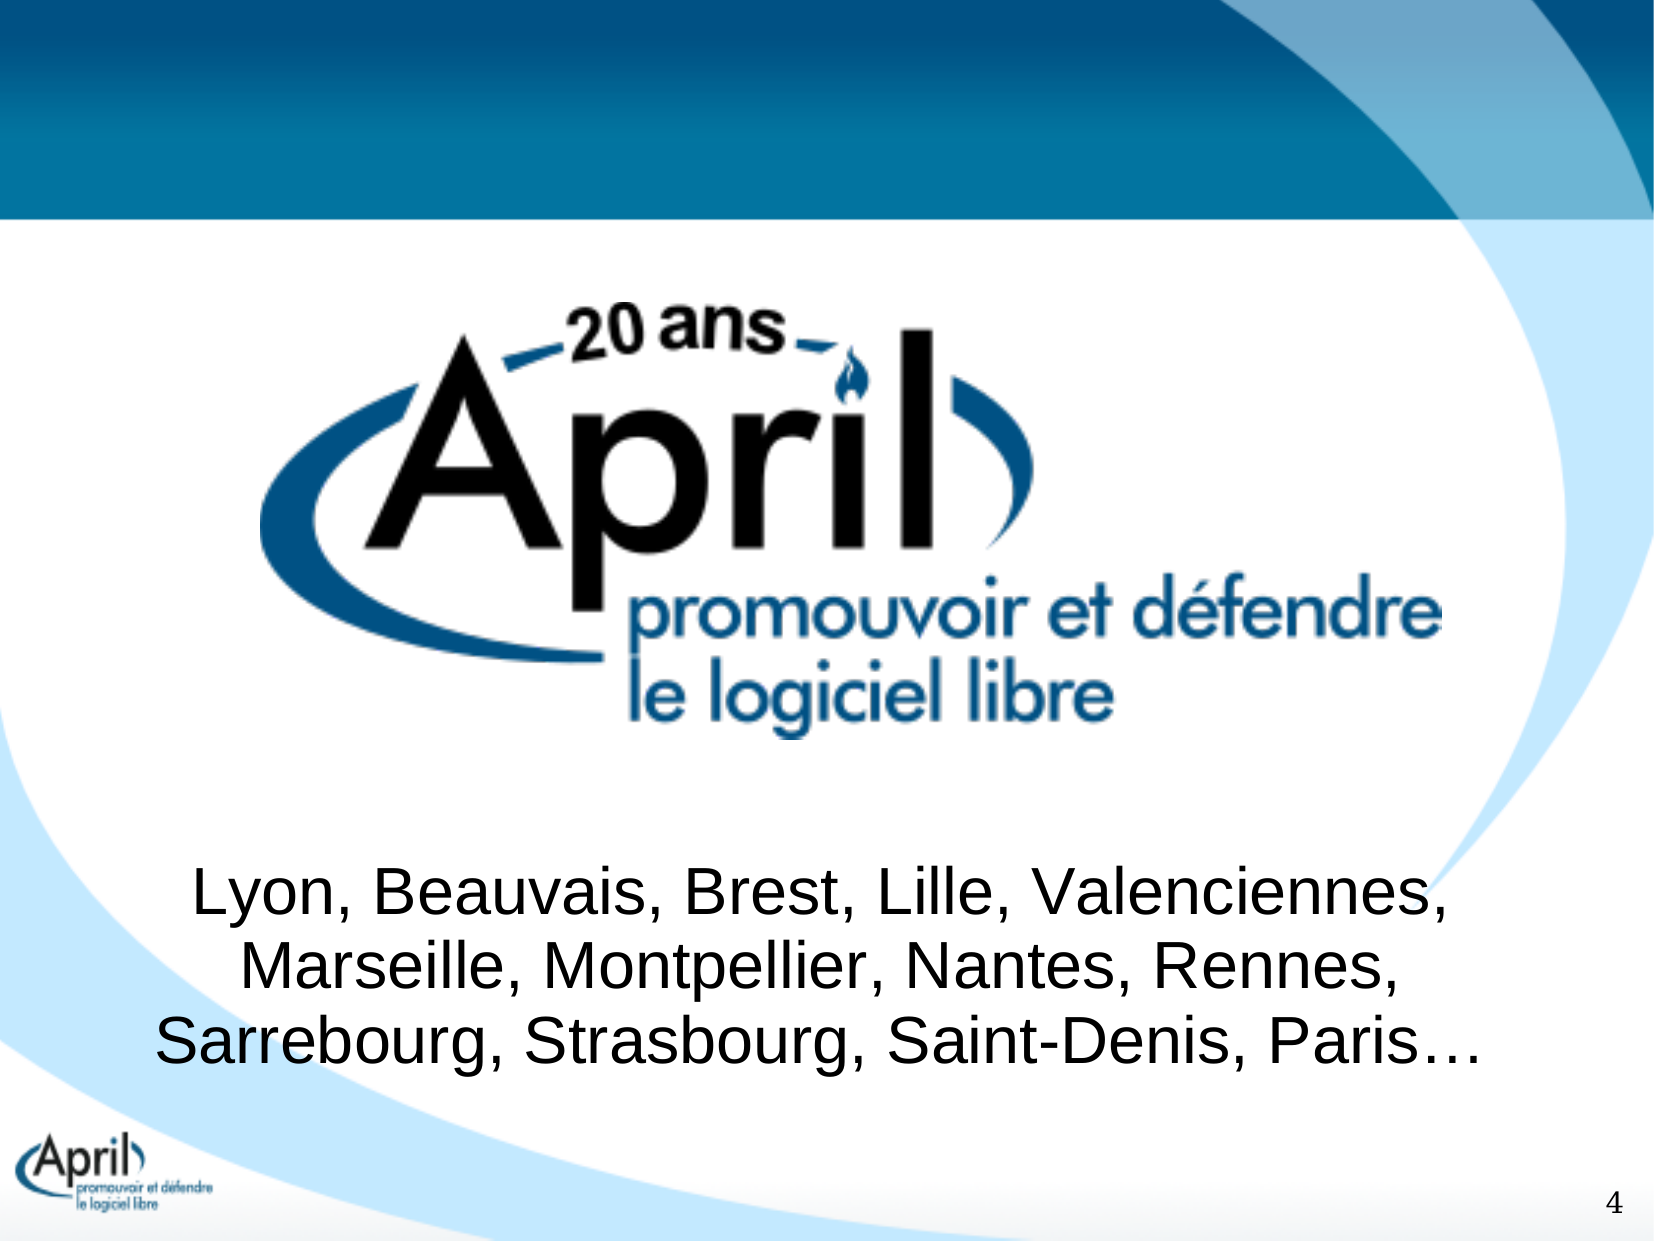

# Lyon, Beauvais, Brest, Lille, Valenciennes, Marseille, Montpellier, Nantes, Rennes, Sarrebourg, Strasbourg, Saint-Denis, Paris…
4